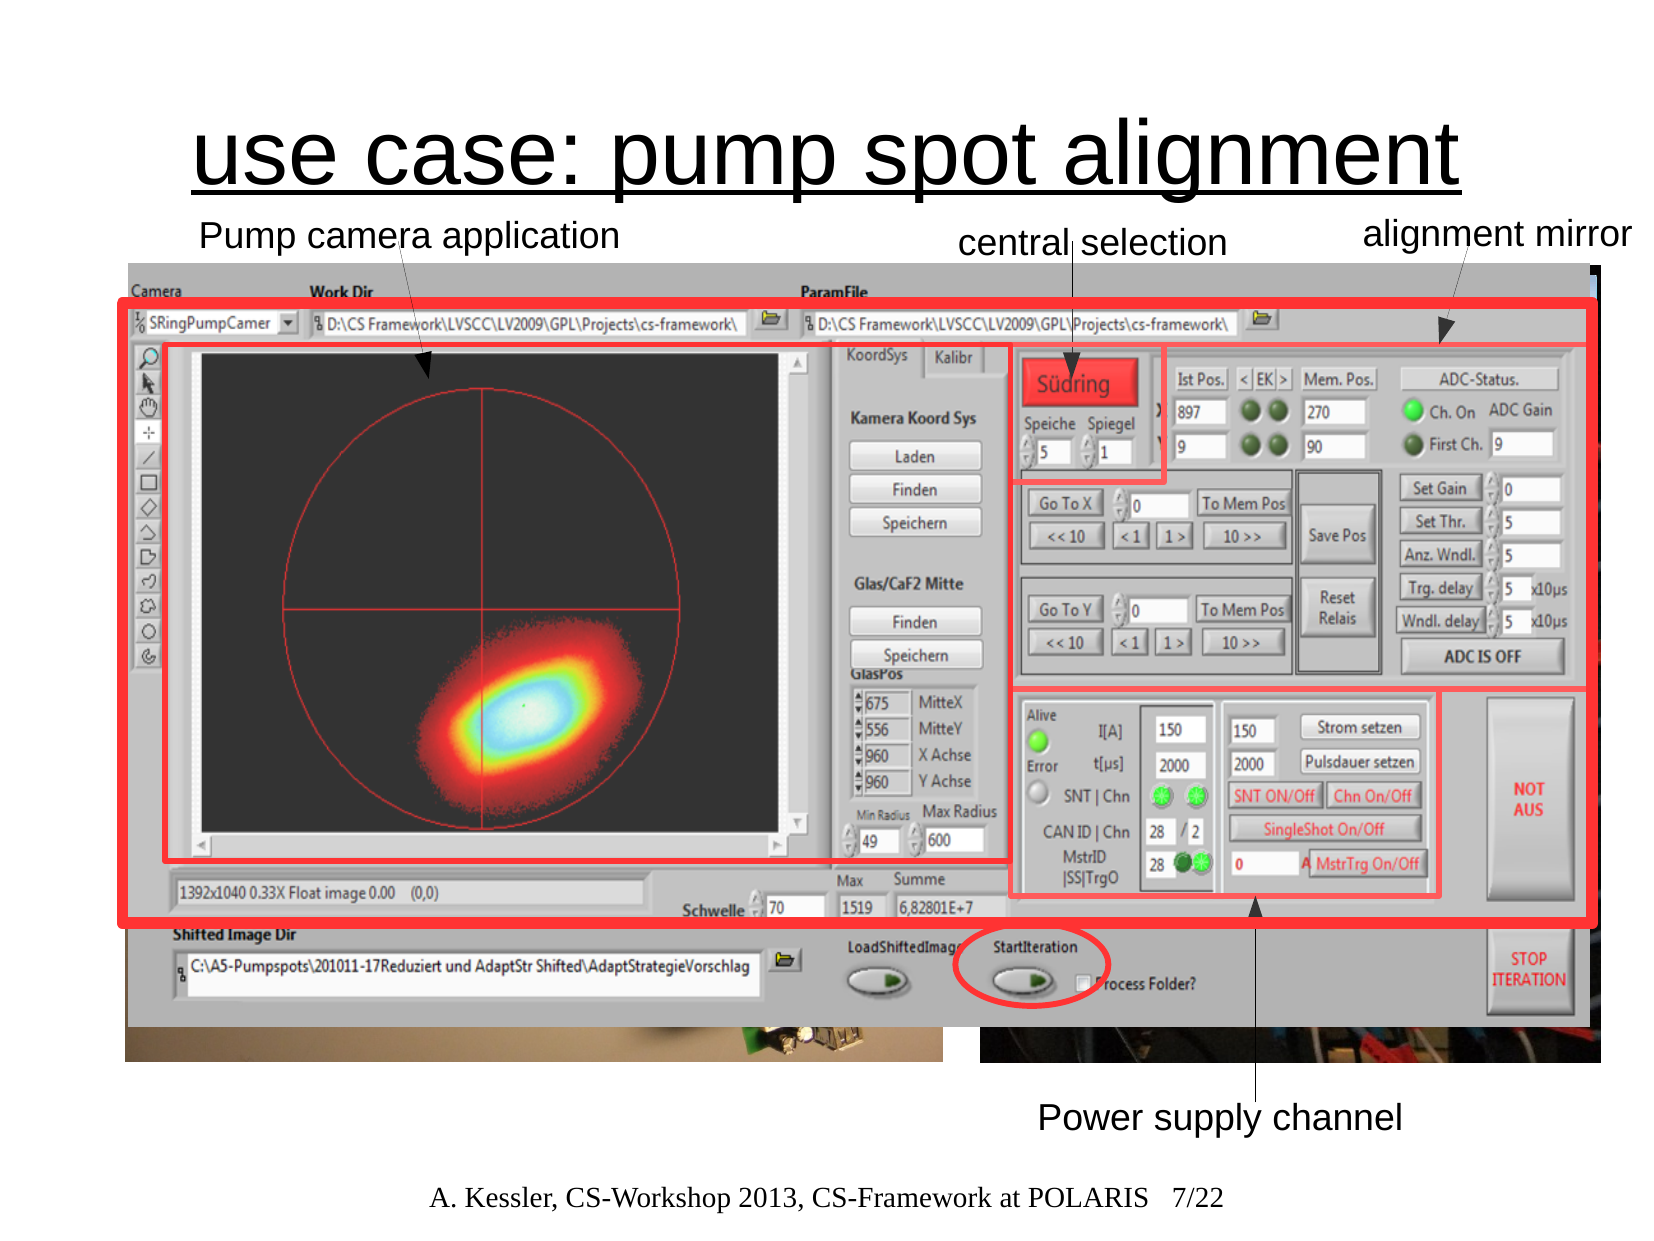

# use case: pump spot alignment
alignment mirror
Pump camera application
central selection
Power supply channel
A. Kessler, CS-Workshop 2013, CS-Framework at POLARIS